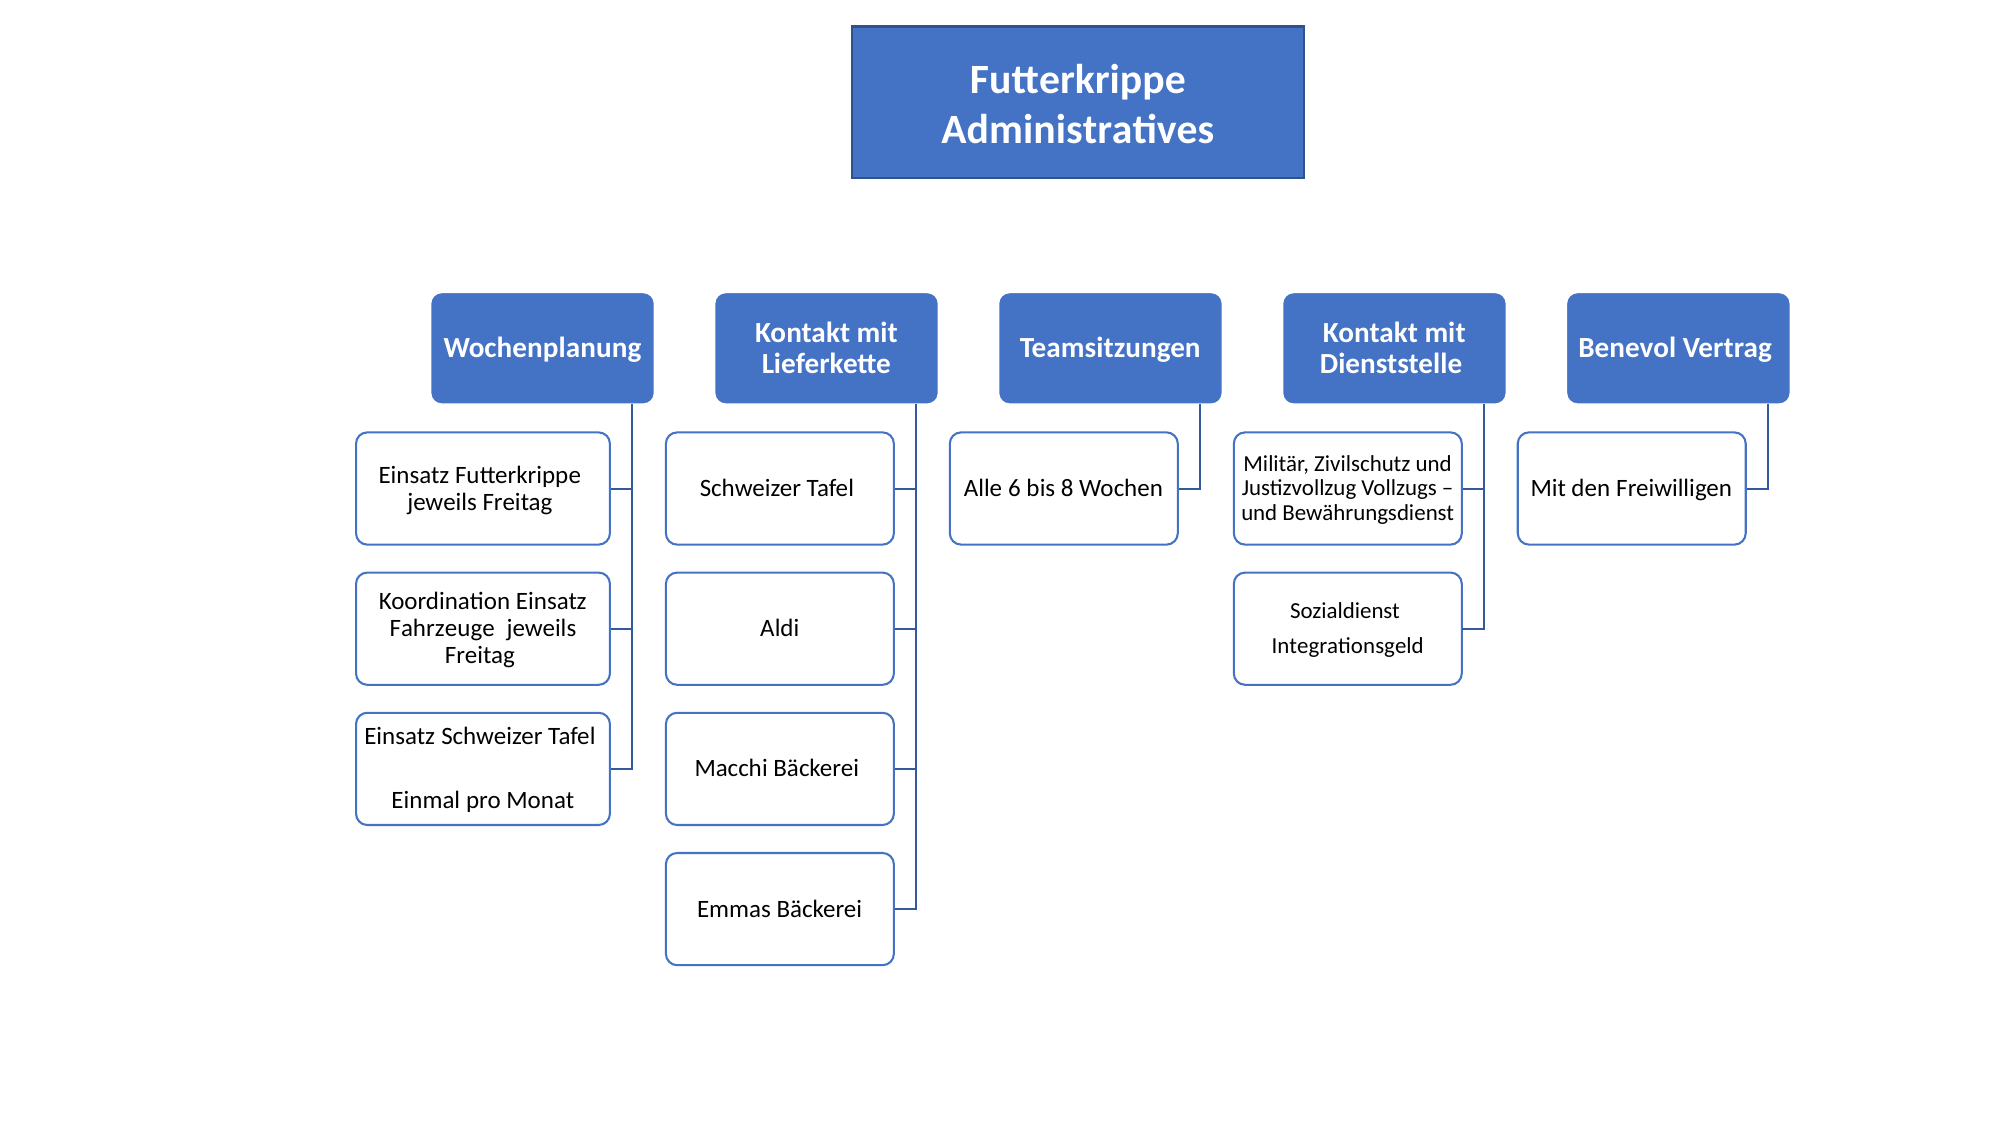

Futterkrippe
Administratives
Wochenplanung
Kontakt mit Lieferkette
Teamsitzungen
Kontakt mit Dienststelle
Benevol Vertrag
Einsatz Futterkrippe jeweils Freitag
Schweizer Tafel
Alle 6 bis 8 Wochen
Militär, Zivilschutz und Justizvollzug Vollzugs – und Bewährungsdienst
Mit den Freiwilligen
Koordination Einsatz Fahrzeuge jeweils Freitag
Aldi
Einsatz Schweizer Tafel
Einmal pro Monat
Macchi Bäckerei
Emmas Bäckerei
Sozialdienst
Integrationsgeld